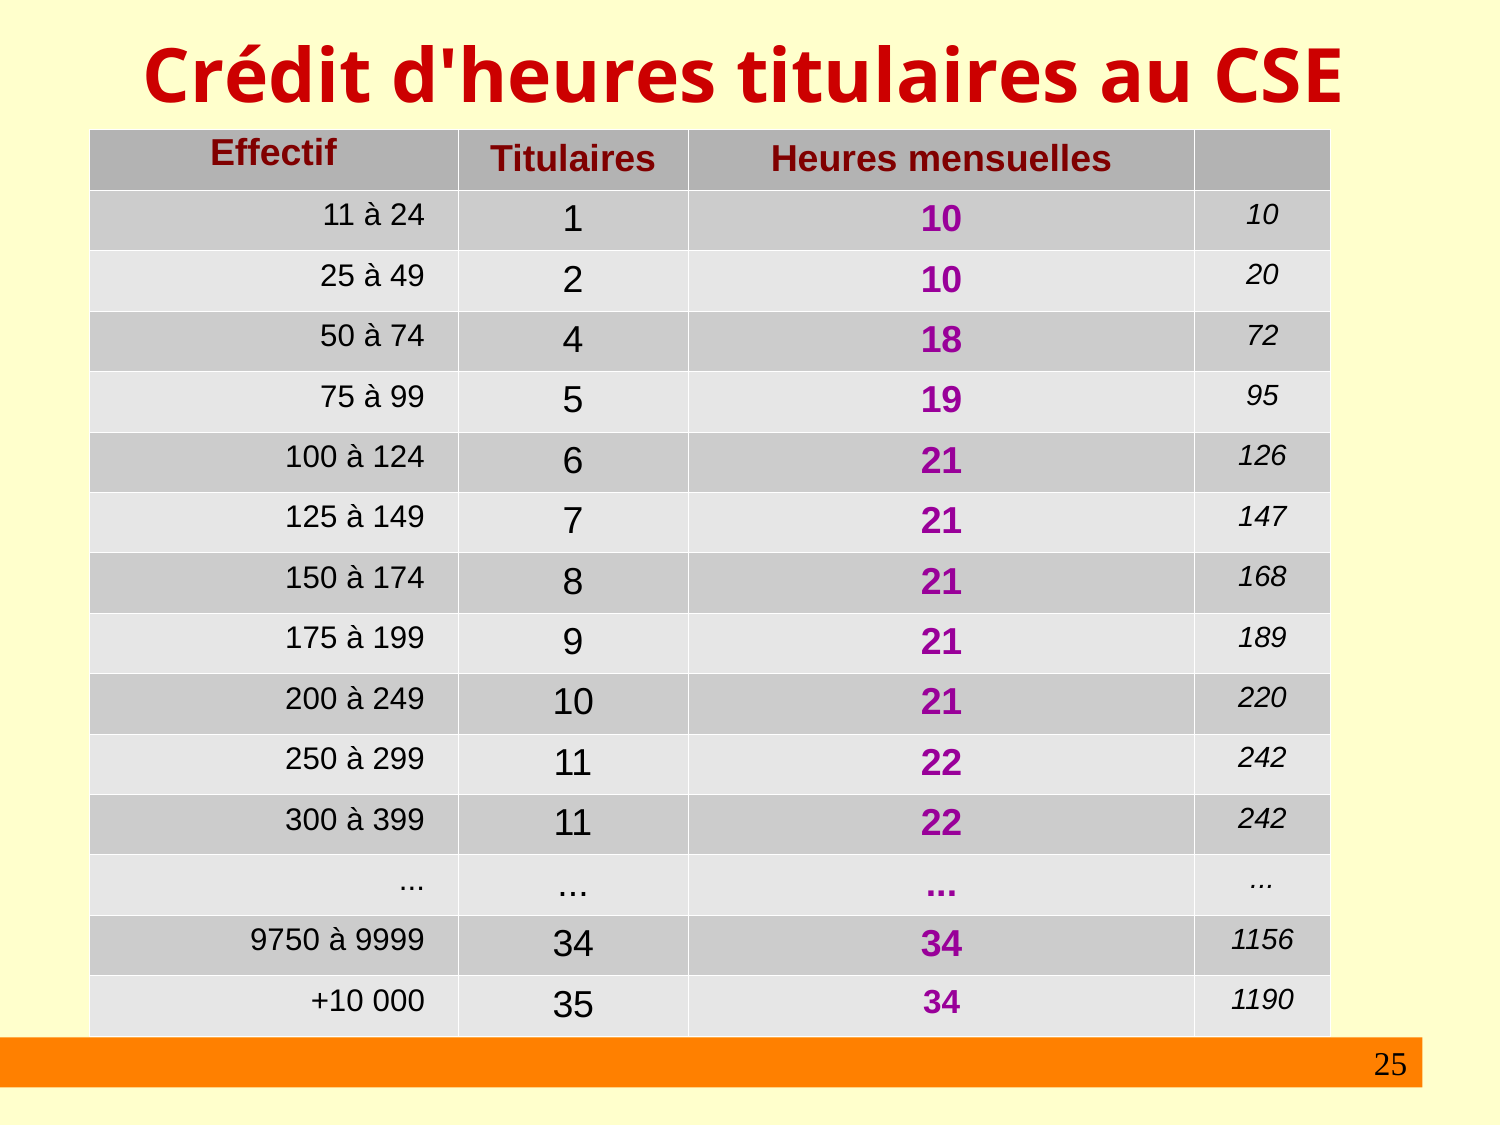

# Crédit d'heures titulaires au CSE
| Effectif | Titulaires | Heures mensuelles | |
| --- | --- | --- | --- |
| 11 à 24 | 1 | 10 | 10 |
| 25 à 49 | 2 | 10 | 20 |
| 50 à 74 | 4 | 18 | 72 |
| 75 à 99 | 5 | 19 | 95 |
| 100 à 124 | 6 | 21 | 126 |
| 125 à 149 | 7 | 21 | 147 |
| 150 à 174 | 8 | 21 | 168 |
| 175 à 199 | 9 | 21 | 189 |
| 200 à 249 | 10 | 21 | 220 |
| 250 à 299 | 11 | 22 | 242 |
| 300 à 399 | 11 | 22 | 242 |
| ... | ... | ... | ... |
| 9750 à 9999 | 34 | 34 | 1156 |
| +10 000 | 35 | 34 | 1190 |